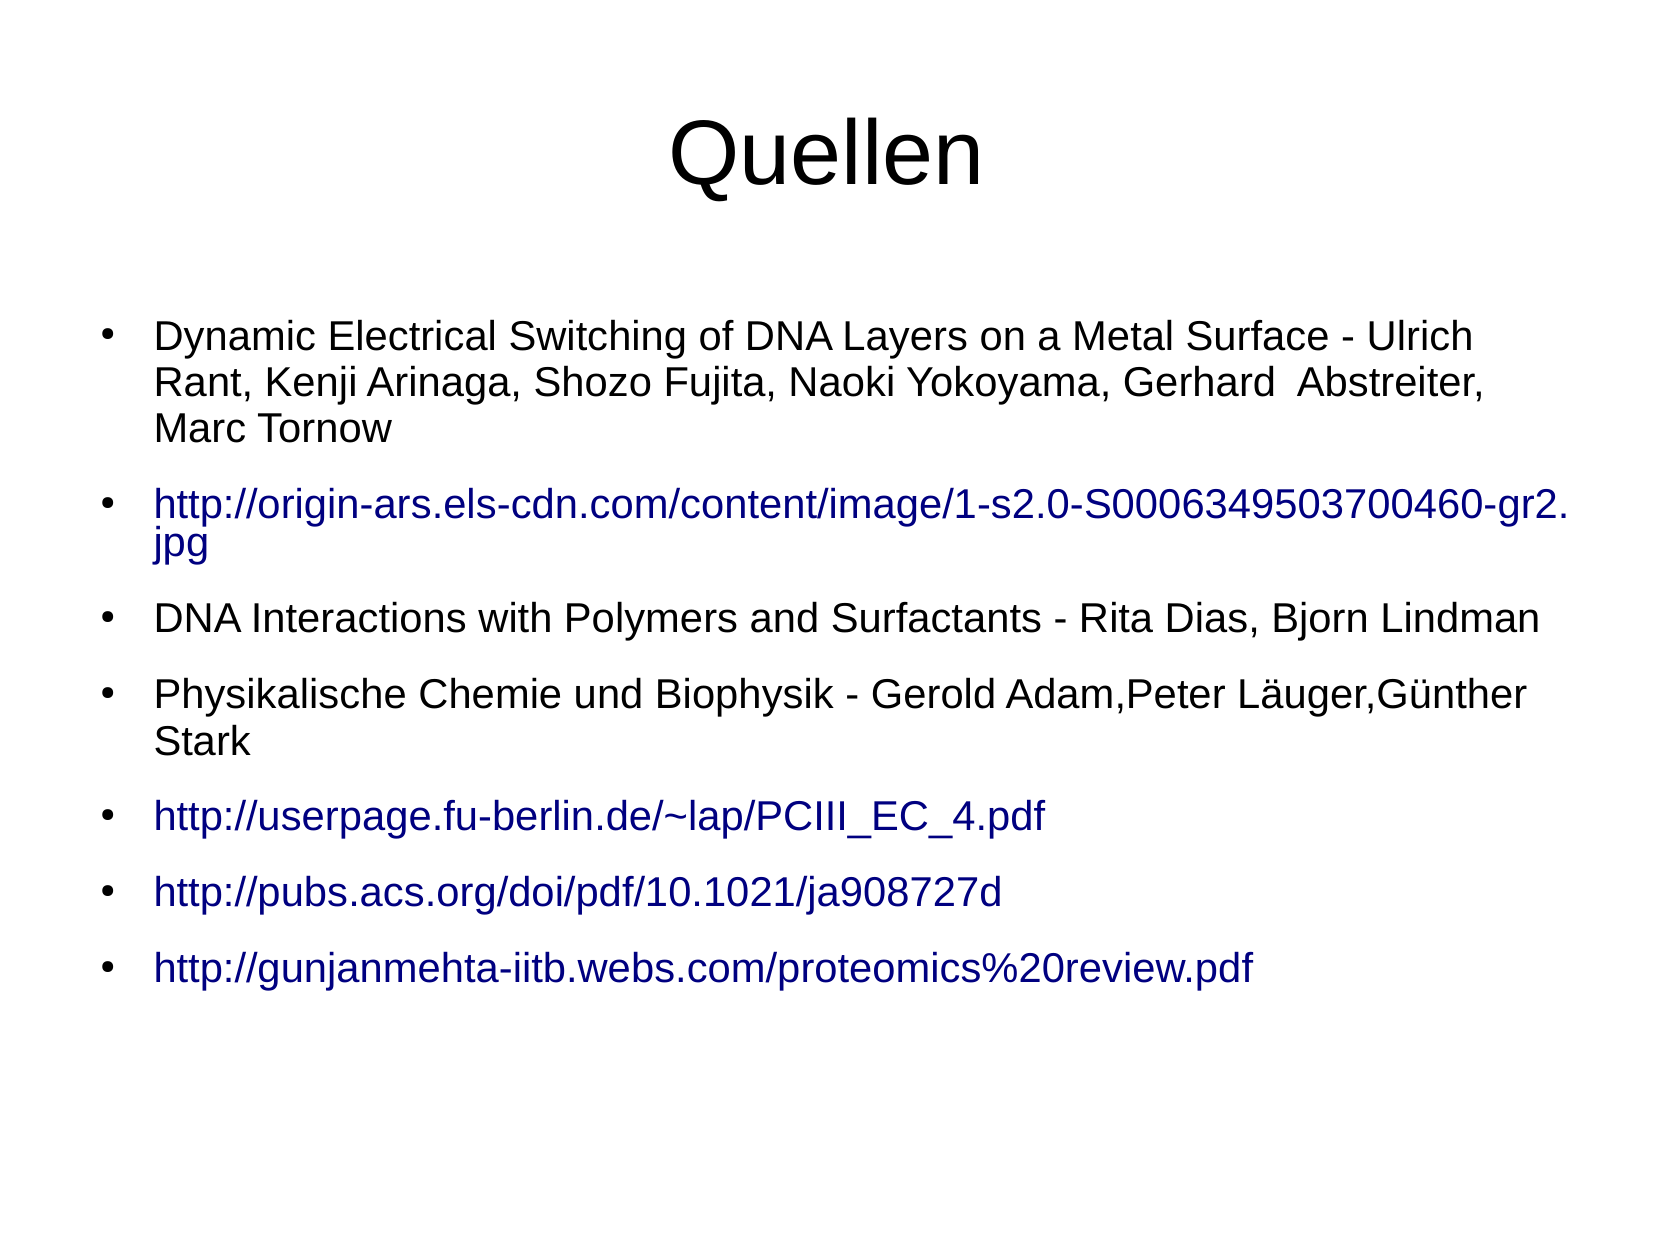

# Quellen
Dynamic Electrical Switching of DNA Layers on a Metal Surface - Ulrich Rant, Kenji Arinaga, Shozo Fujita, Naoki Yokoyama, Gerhard Abstreiter, Marc Tornow
http://origin-ars.els-cdn.com/content/image/1-s2.0-S0006349503700460-gr2.jpg
DNA Interactions with Polymers and Surfactants - Rita Dias, Bjorn Lindman
Physikalische Chemie und Biophysik - Gerold Adam,Peter Läuger,Günther Stark
http://userpage.fu-berlin.de/~lap/PCIII_EC_4.pdf
http://pubs.acs.org/doi/pdf/10.1021/ja908727d
http://gunjanmehta-iitb.webs.com/proteomics%20review.pdf